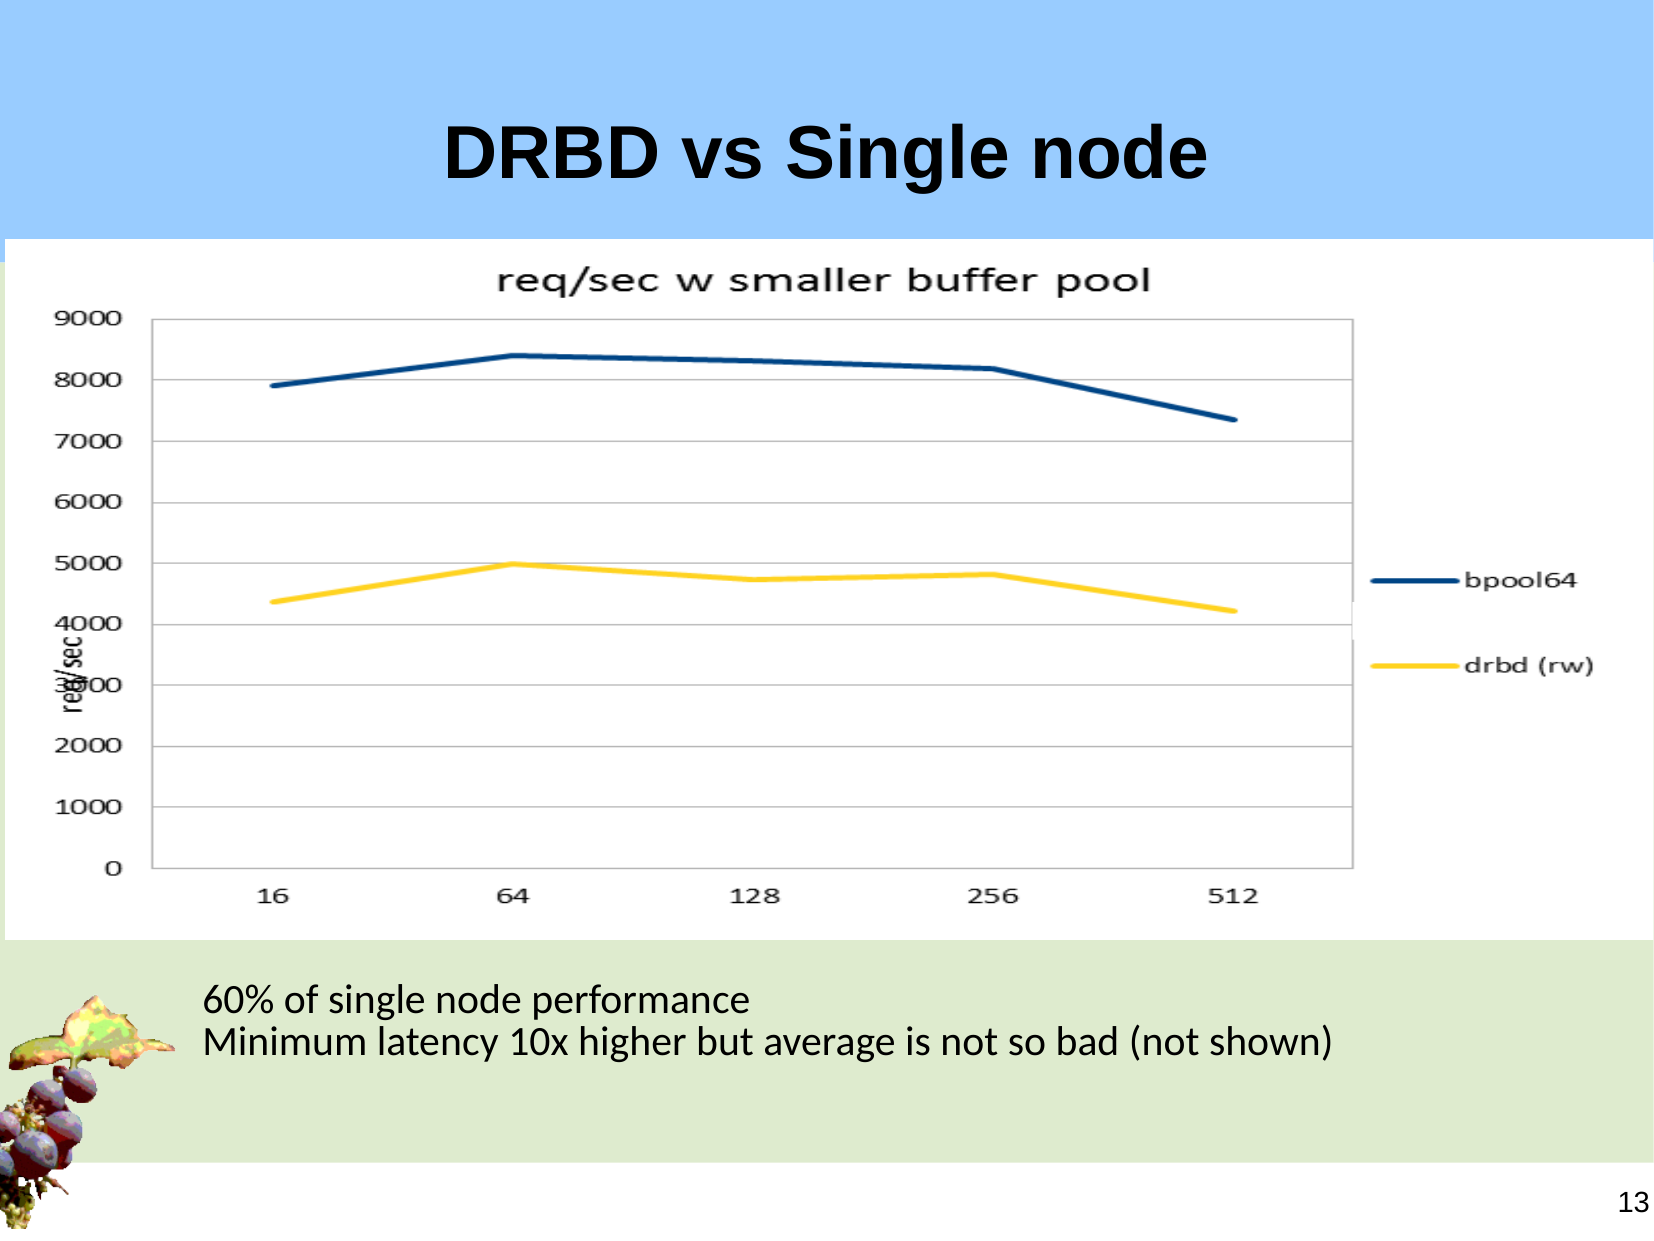

# DRBD vs Single node
60% of single node performance
Minimum latency 10x higher but average is not so bad (not shown)
13